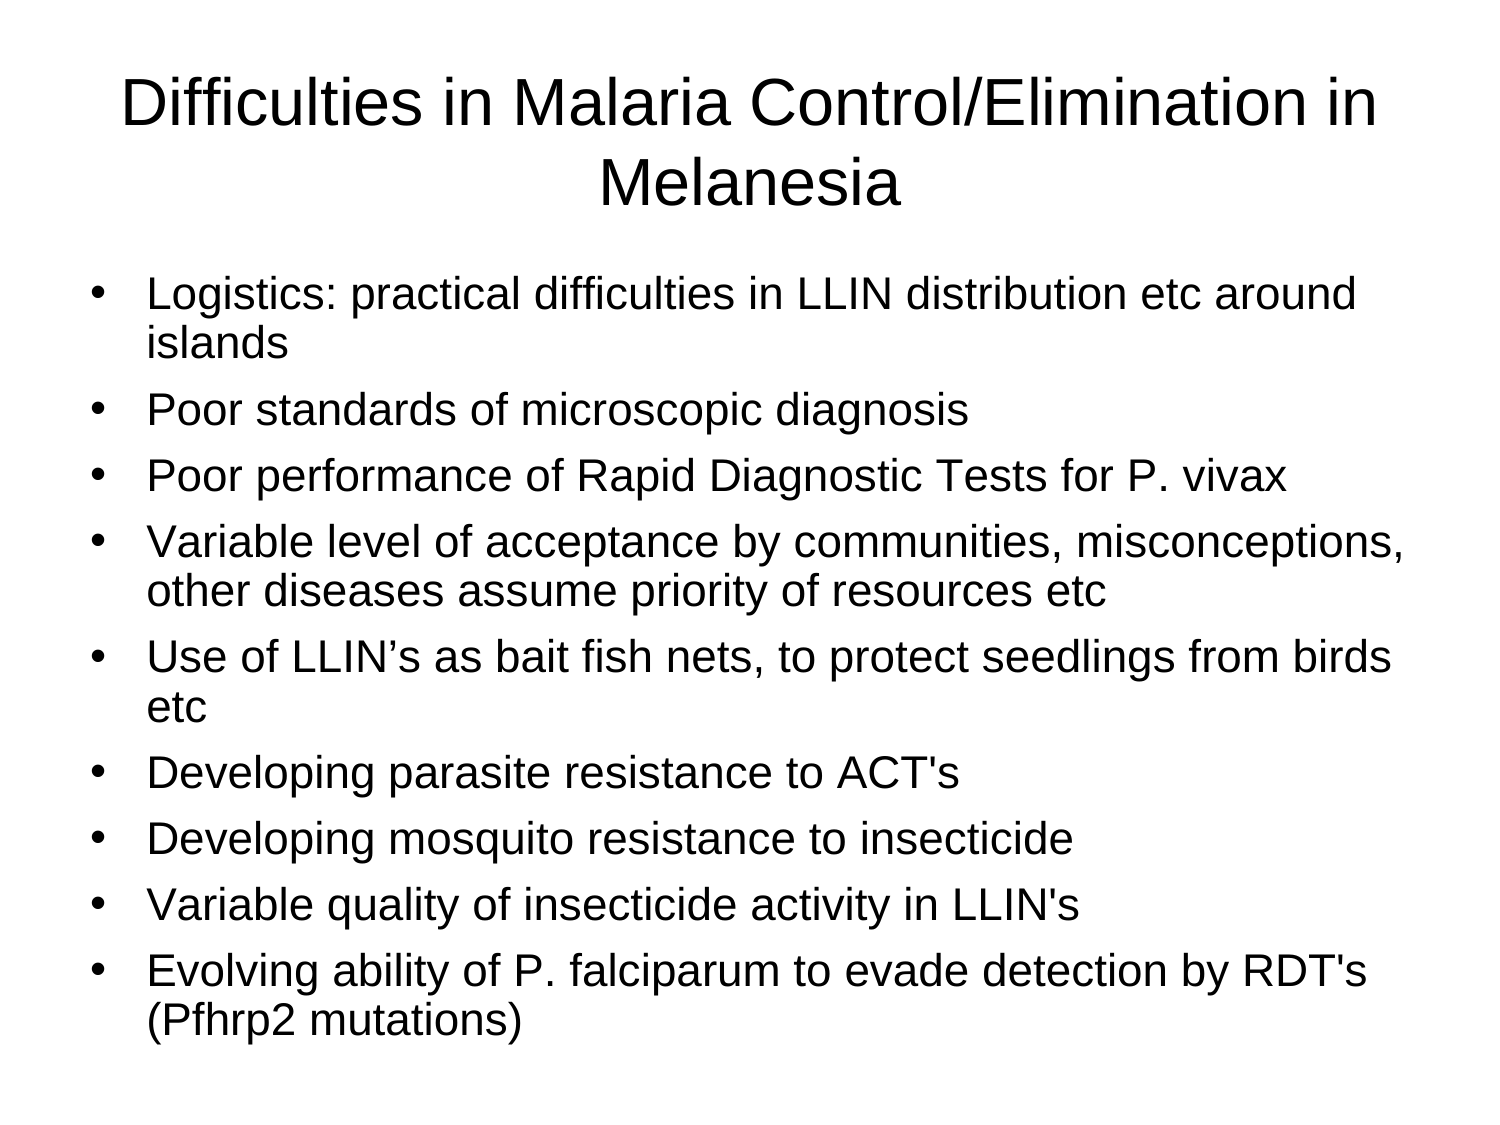

# Difficulties in Malaria Control/Elimination in Melanesia
Logistics: practical difficulties in LLIN distribution etc around islands
Poor standards of microscopic diagnosis
Poor performance of Rapid Diagnostic Tests for P. vivax
Variable level of acceptance by communities, misconceptions, other diseases assume priority of resources etc
Use of LLIN’s as bait fish nets, to protect seedlings from birds etc
Developing parasite resistance to ACT's
Developing mosquito resistance to insecticide
Variable quality of insecticide activity in LLIN's
Evolving ability of P. falciparum to evade detection by RDT's (Pfhrp2 mutations)